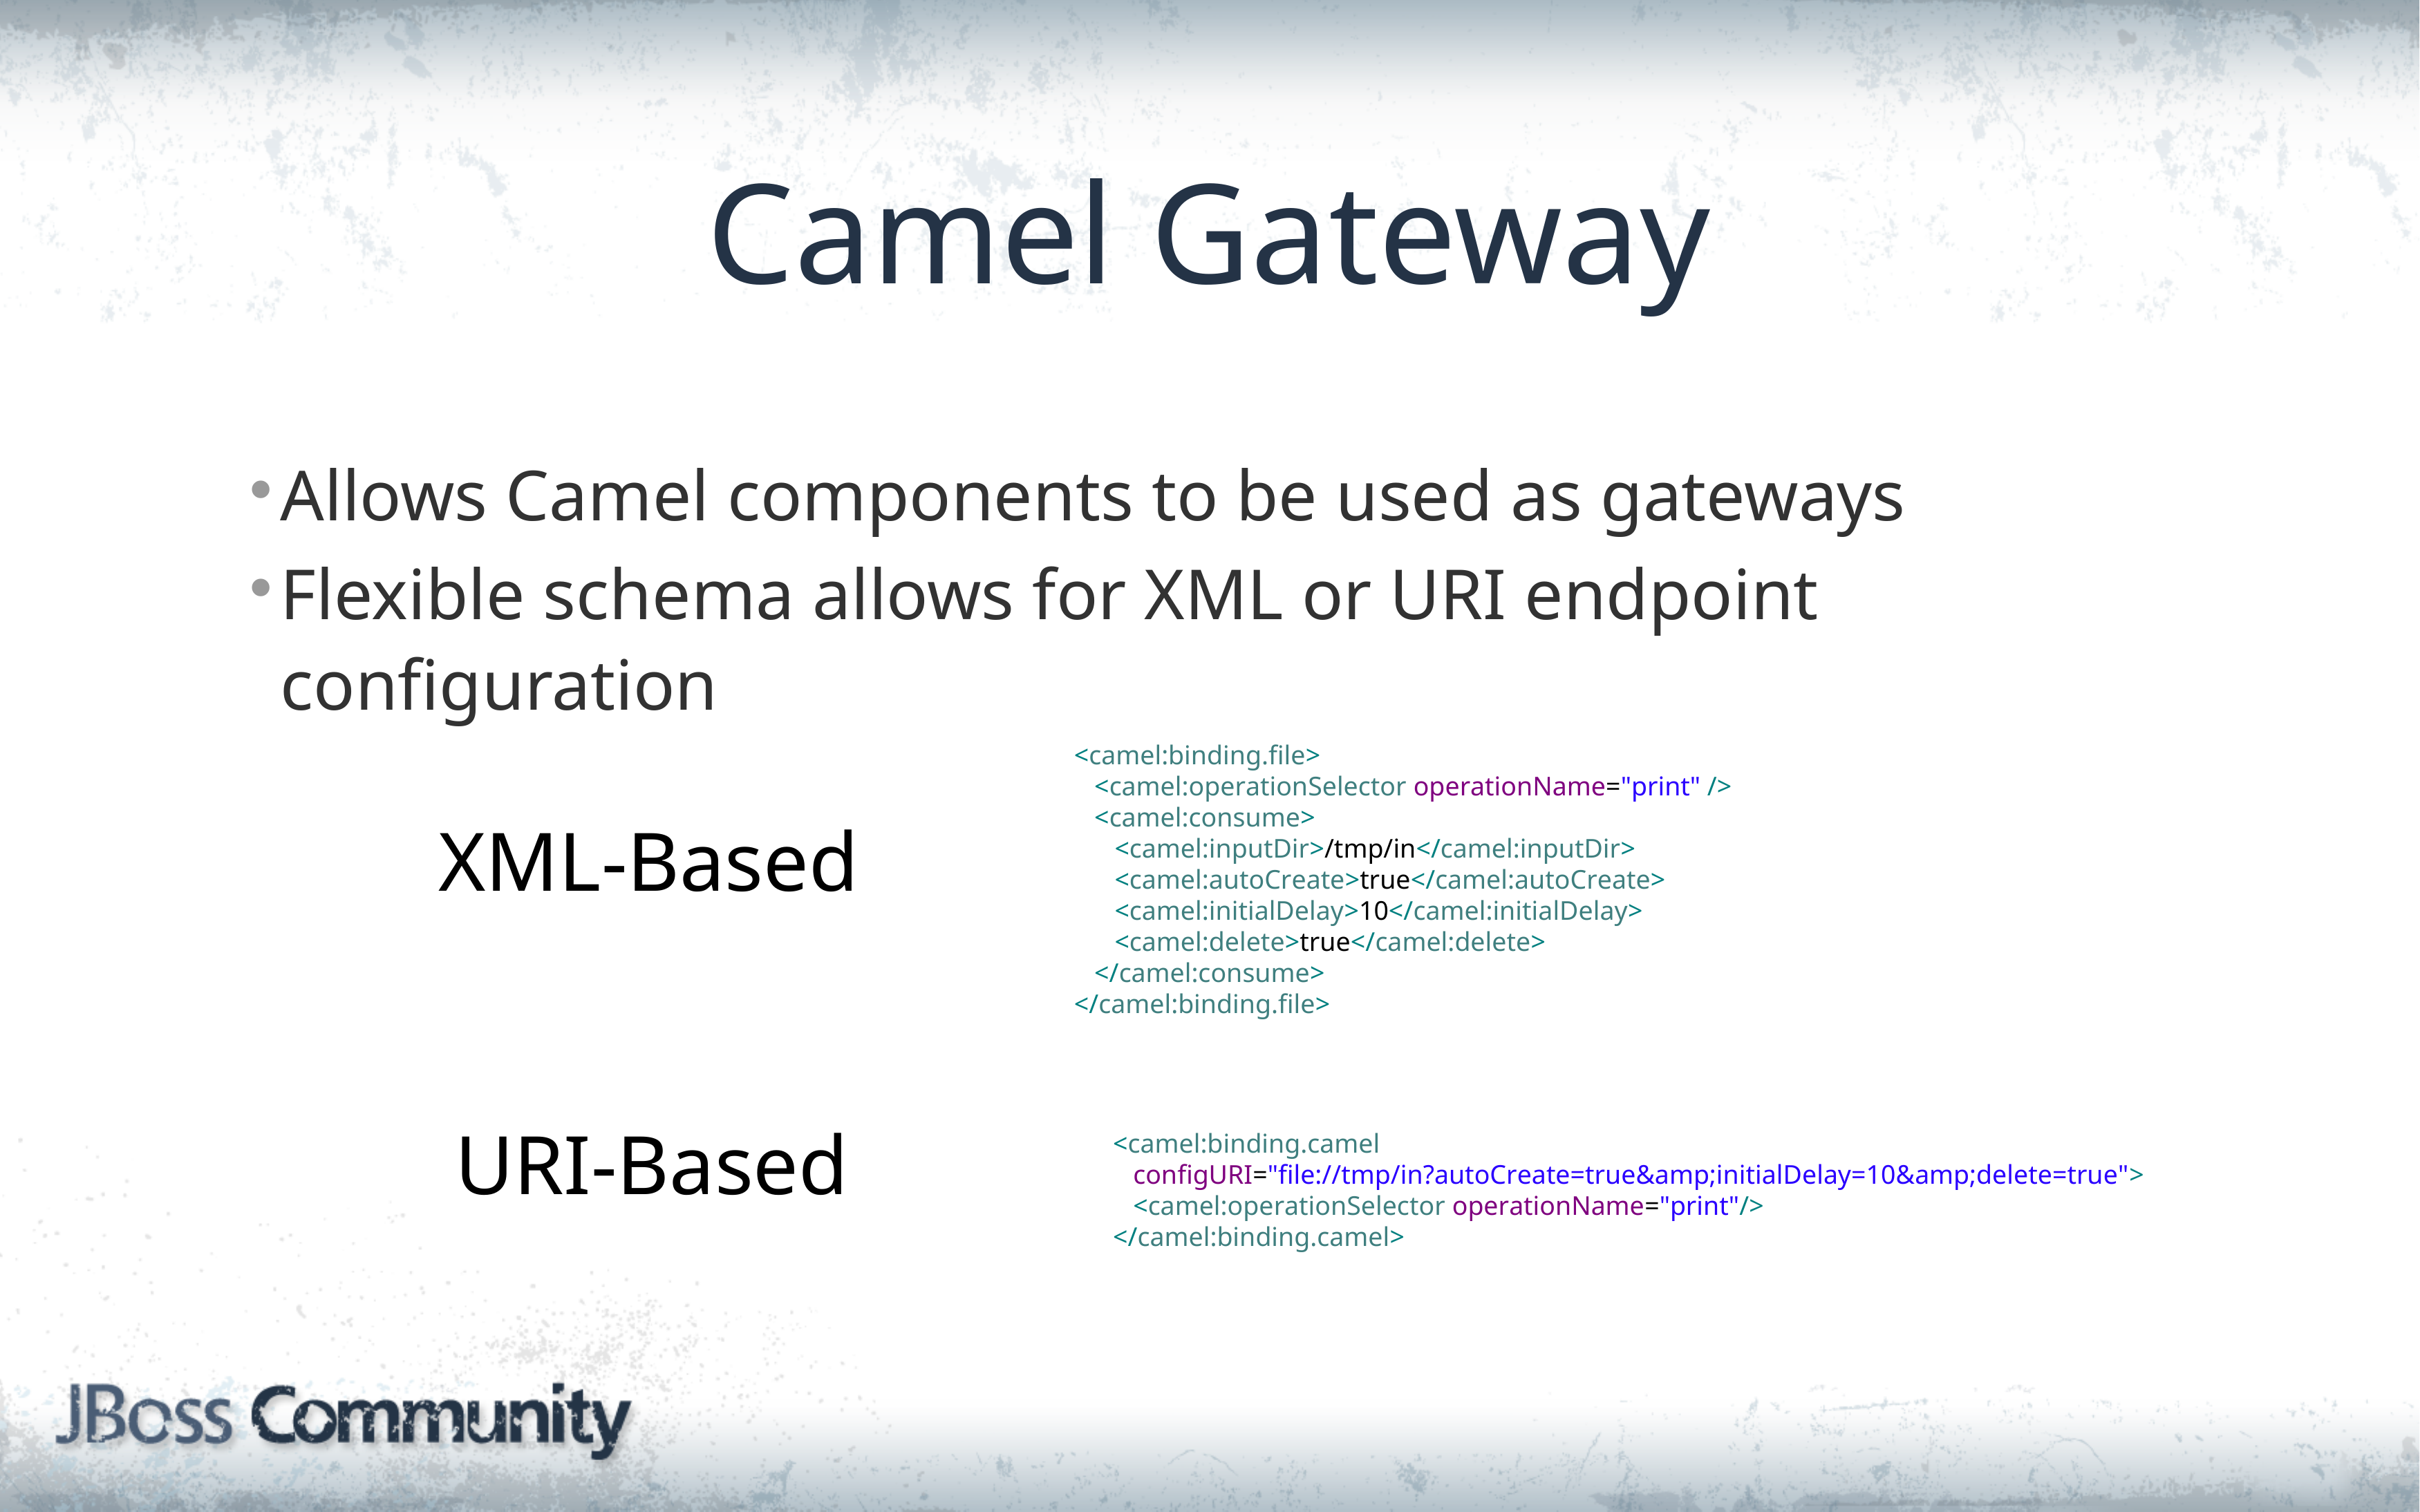

# Camel Gateway
Allows Camel components to be used as gateways
Flexible schema allows for XML or URI endpoint configuration
<camel:binding.file>
 <camel:operationSelector operationName="print" />
 <camel:consume>
 <camel:inputDir>/tmp/in</camel:inputDir>
 <camel:autoCreate>true</camel:autoCreate>
 <camel:initialDelay>10</camel:initialDelay>
 <camel:delete>true</camel:delete>
 </camel:consume>
</camel:binding.file>
XML-Based
URI-Based
<camel:binding.camel
 configURI="file://tmp/in?autoCreate=true&amp;initialDelay=10&amp;delete=true">
 <camel:operationSelector operationName="print"/>
</camel:binding.camel>